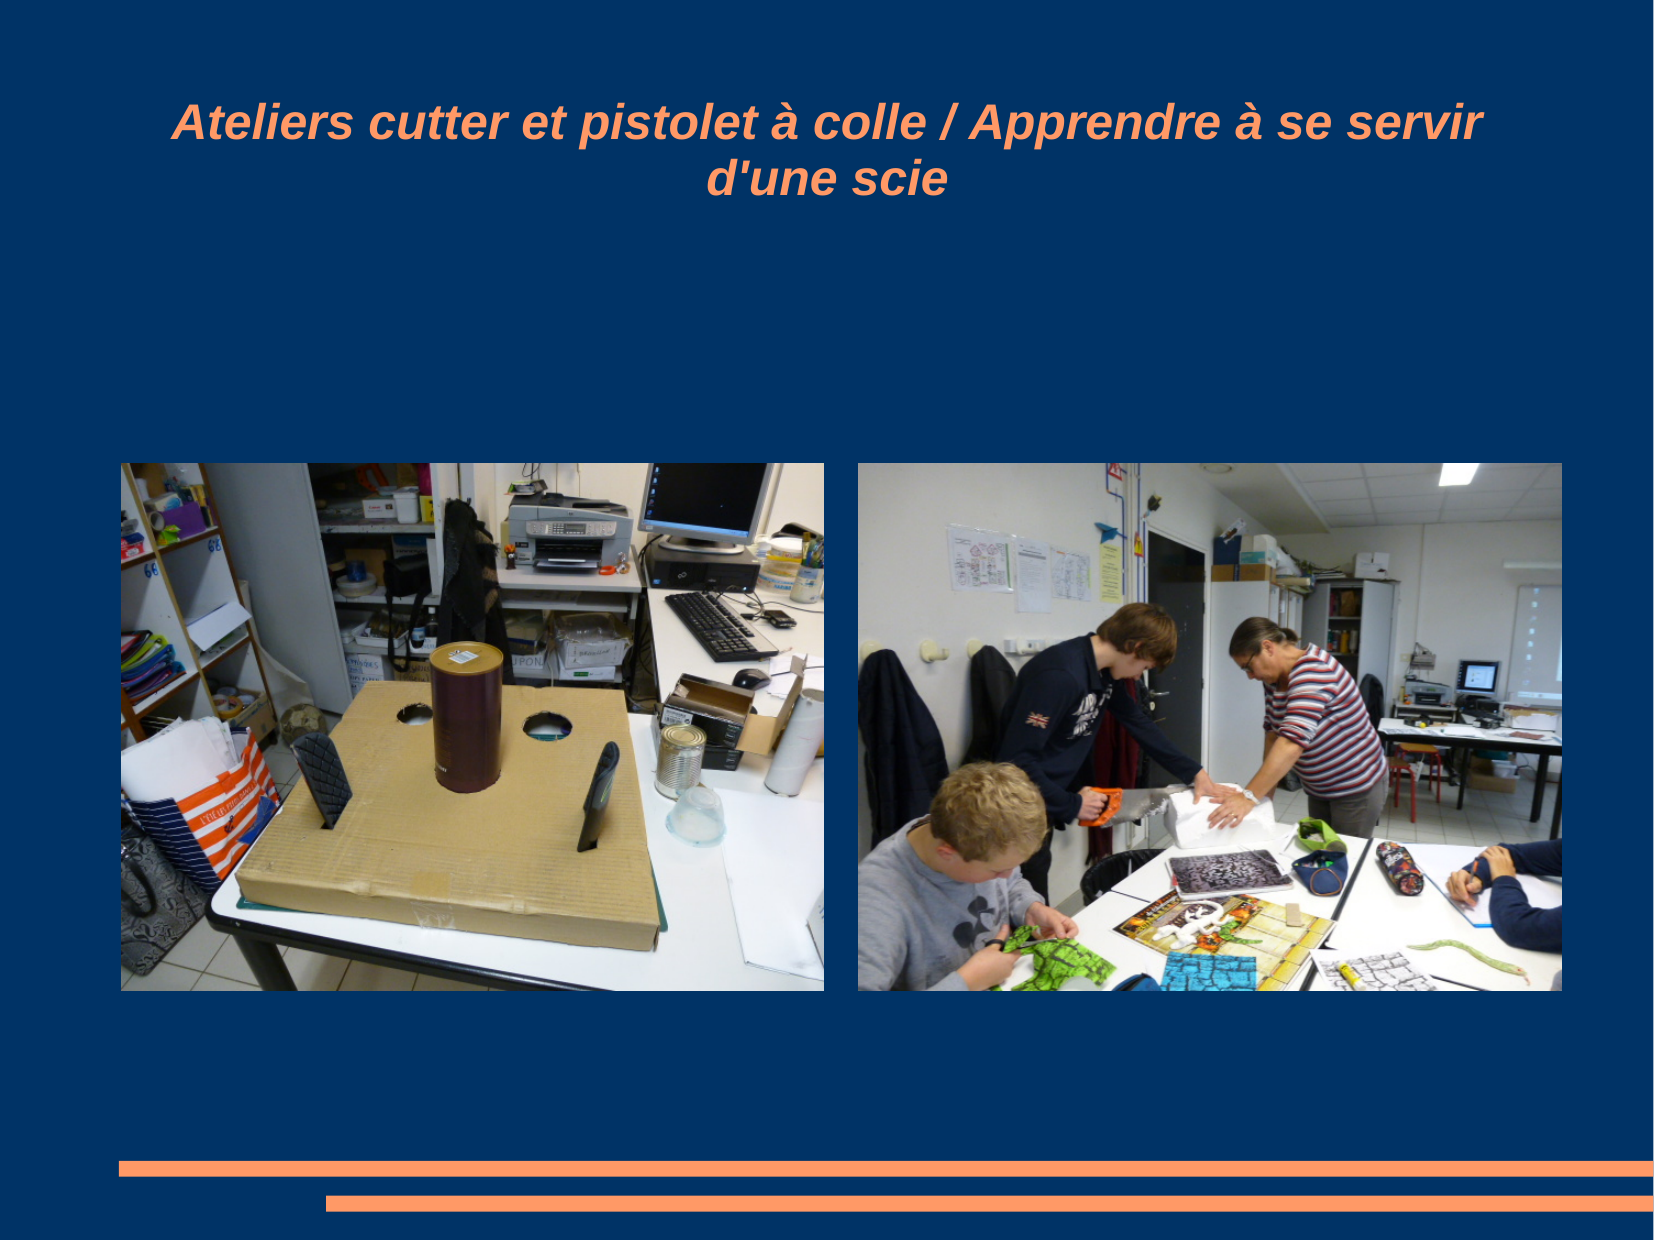

# Ateliers cutter et pistolet à colle / Apprendre à se servir d'une scie